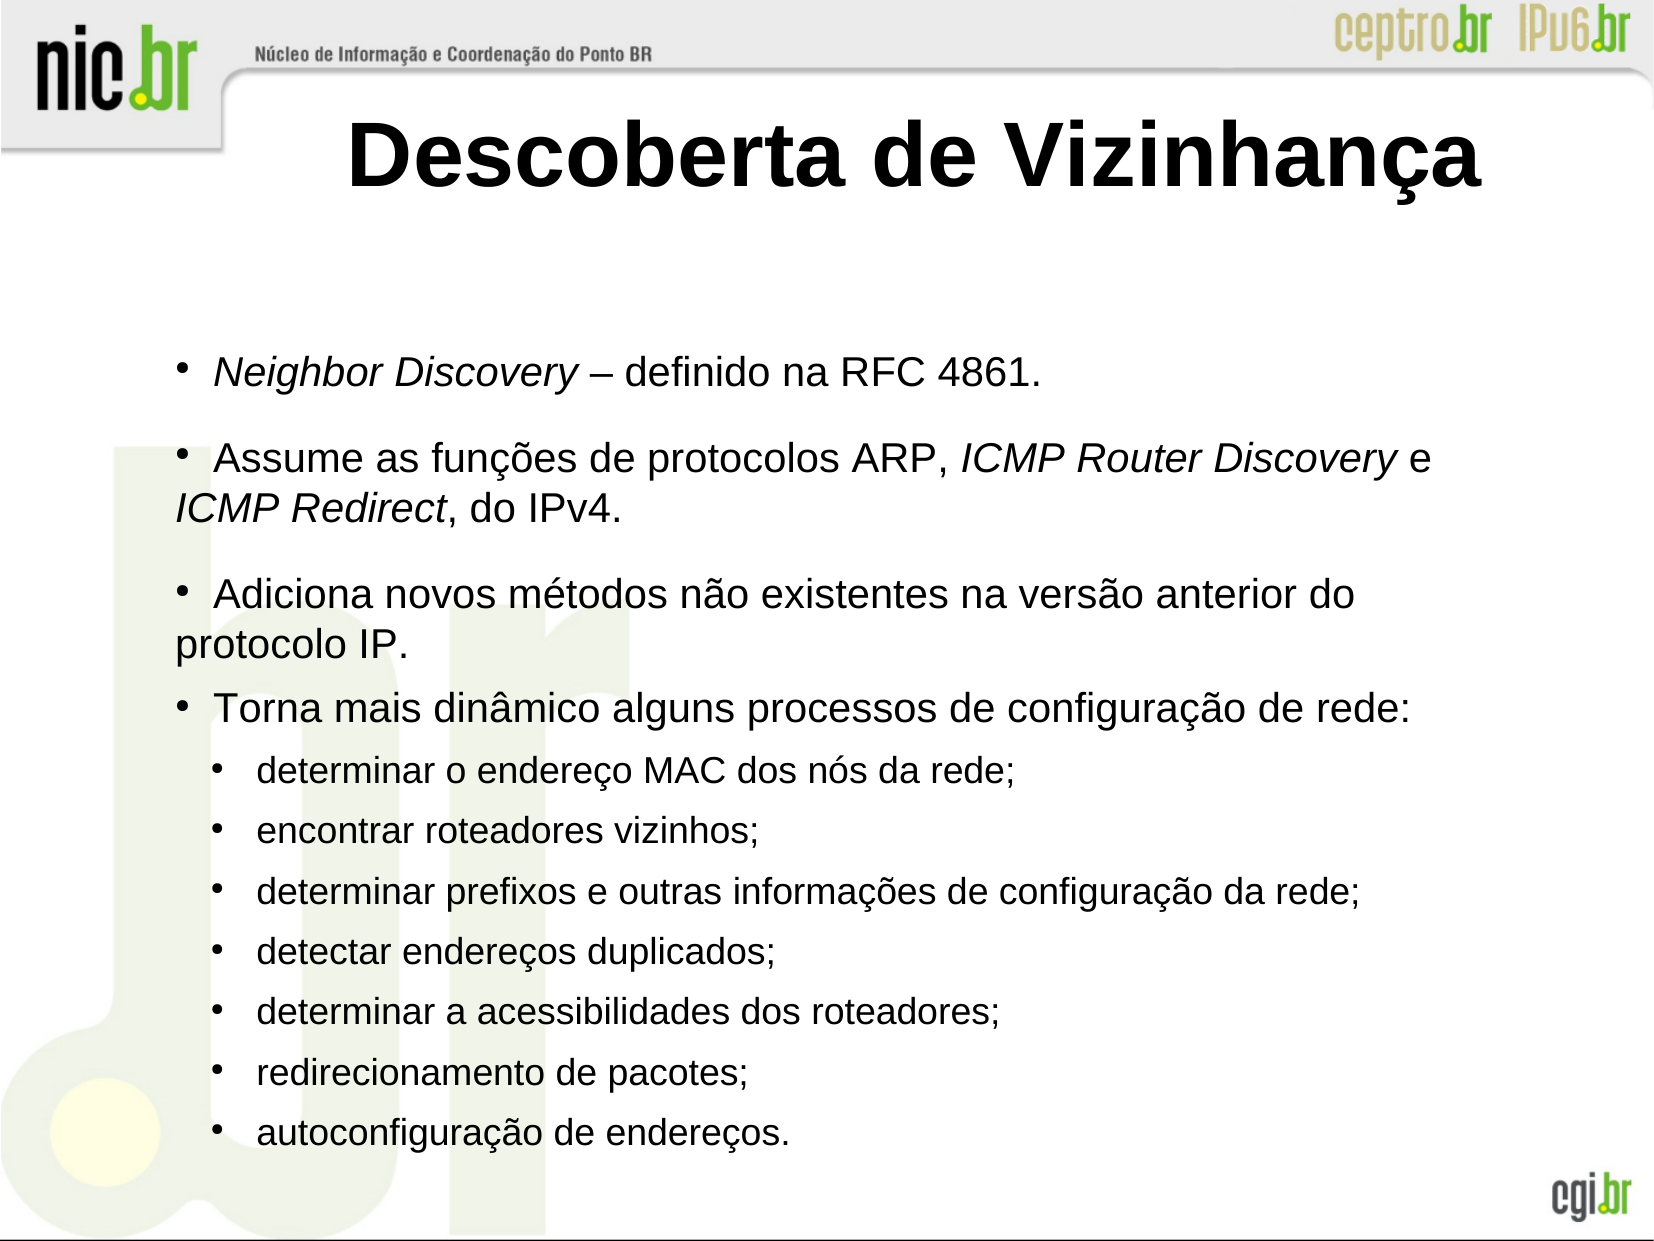

Descoberta de Vizinhança
 Neighbor Discovery – definido na RFC 4861.
 Assume as funções de protocolos ARP, ICMP Router Discovery e ICMP Redirect, do IPv4.
 Adiciona novos métodos não existentes na versão anterior do protocolo IP.
 Torna mais dinâmico alguns processos de configuração de rede:
 determinar o endereço MAC dos nós da rede;
 encontrar roteadores vizinhos;
 determinar prefixos e outras informações de configuração da rede;
 detectar endereços duplicados;
 determinar a acessibilidades dos roteadores;
 redirecionamento de pacotes;
 autoconfiguração de endereços.